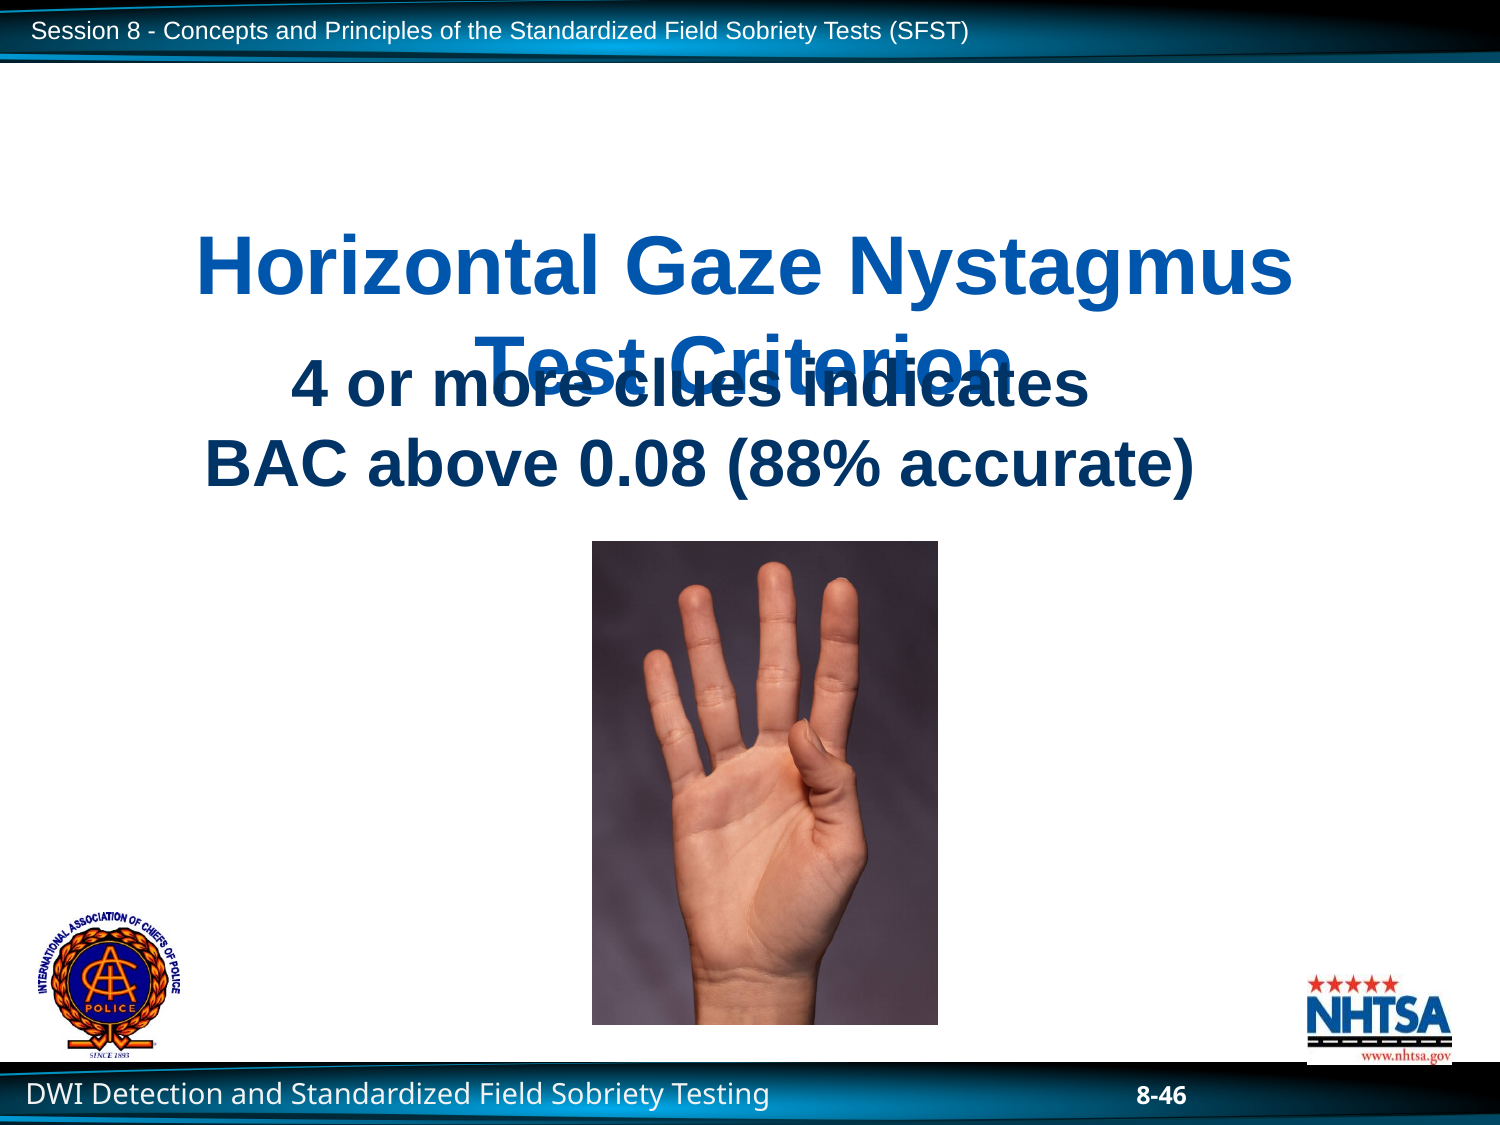

# Horizontal Gaze Nystagmus Test Criterion
4 or more clues indicates
BAC above 0.08 (88% accurate)
8-46